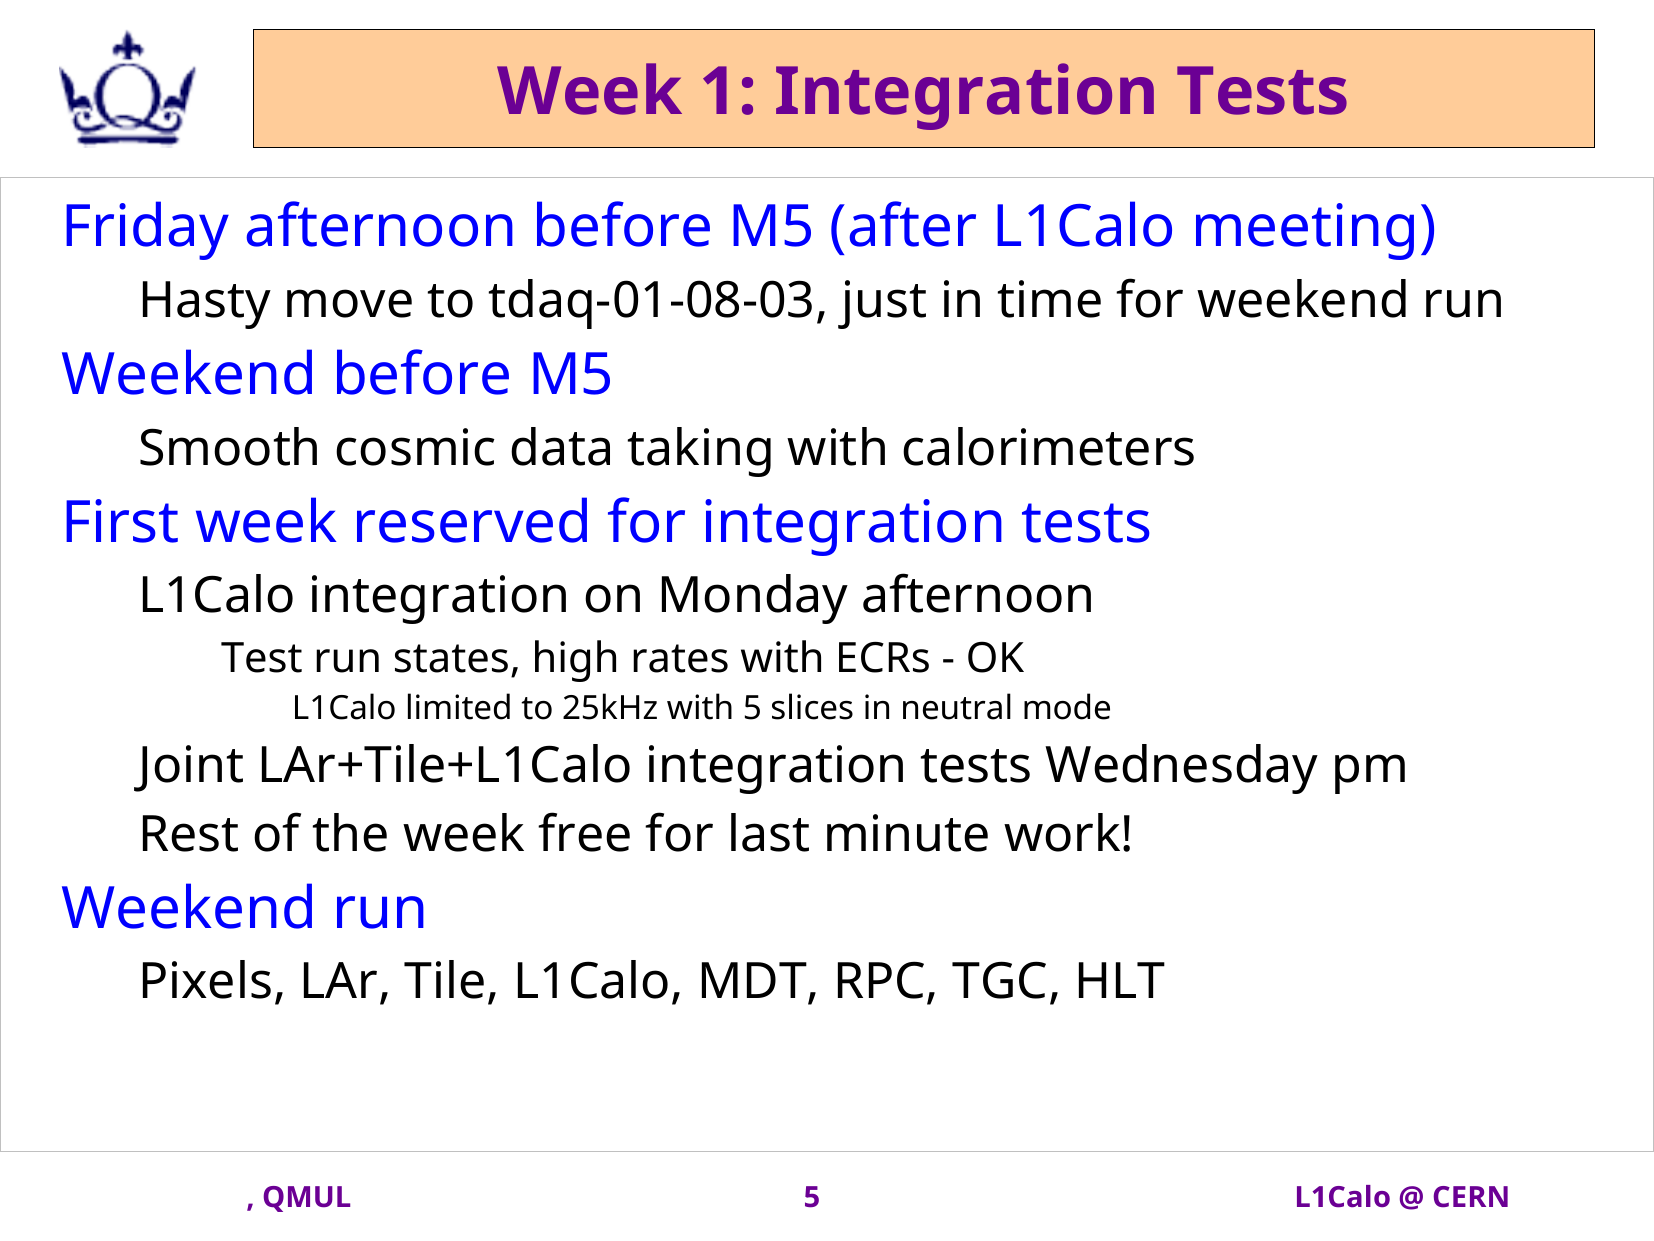

# Week 1: Integration Tests
Friday afternoon before M5 (after L1Calo meeting)
Hasty move to tdaq-01-08-03, just in time for weekend run
Weekend before M5
Smooth cosmic data taking with calorimeters
First week reserved for integration tests
L1Calo integration on Monday afternoon
Test run states, high rates with ECRs - OK
L1Calo limited to 25kHz with 5 slices in neutral mode
Joint LAr+Tile+L1Calo integration tests Wednesday pm
Rest of the week free for last minute work!
Weekend run
Pixels, LAr, Tile, L1Calo, MDT, RPC, TGC, HLT